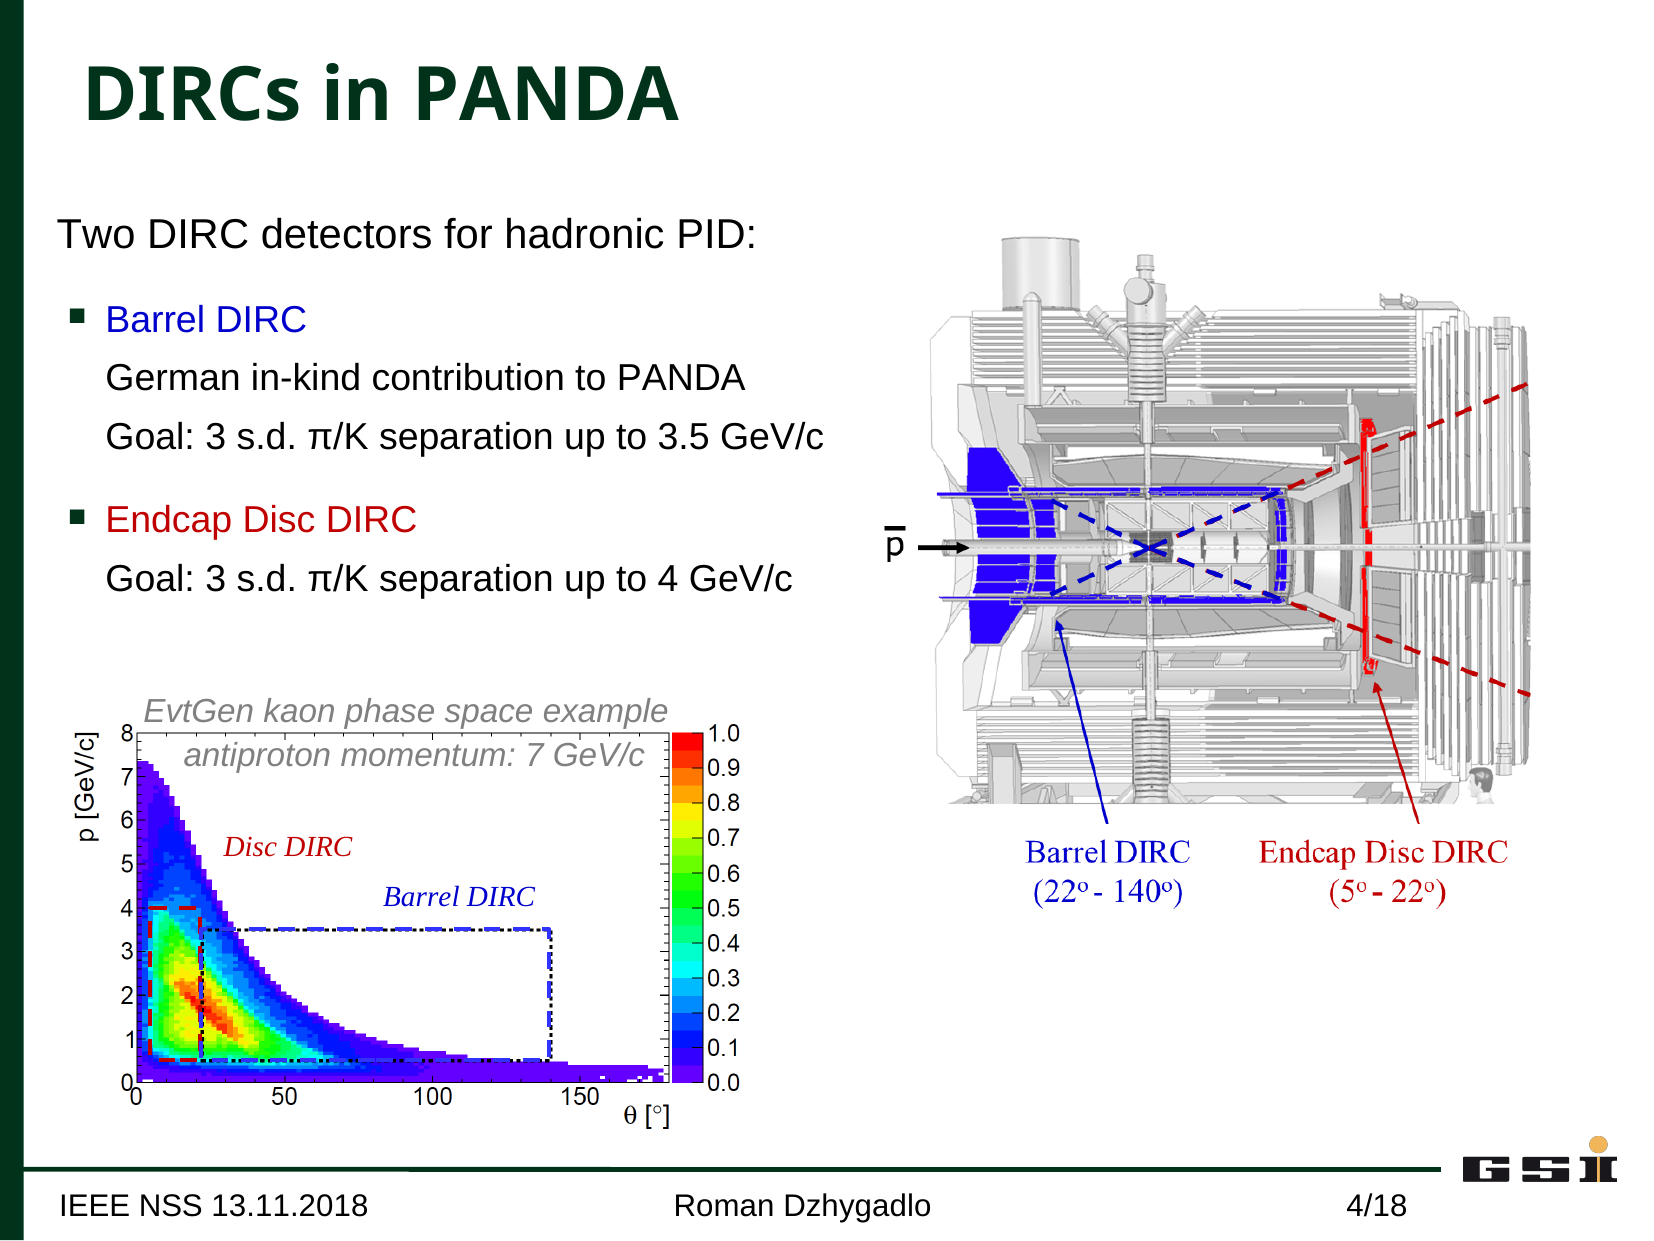

# DIRCs in PANDA
 Two DIRC detectors for hadronic PID:
Barrel DIRC
German in-kind contribution to PANDA
Goal: 3 s.d. π/K separation up to 3.5 GeV/c
Endcap Disc DIRC
Goal: 3 s.d. π/K separation up to 4 GeV/c
EvtGen kaon phase space example
antiproton momentum: 7 GeV/c
Disc DIRC
Barrel DIRC
IEEE NSS 13.11.2018 Roman Dzhygadlo
4